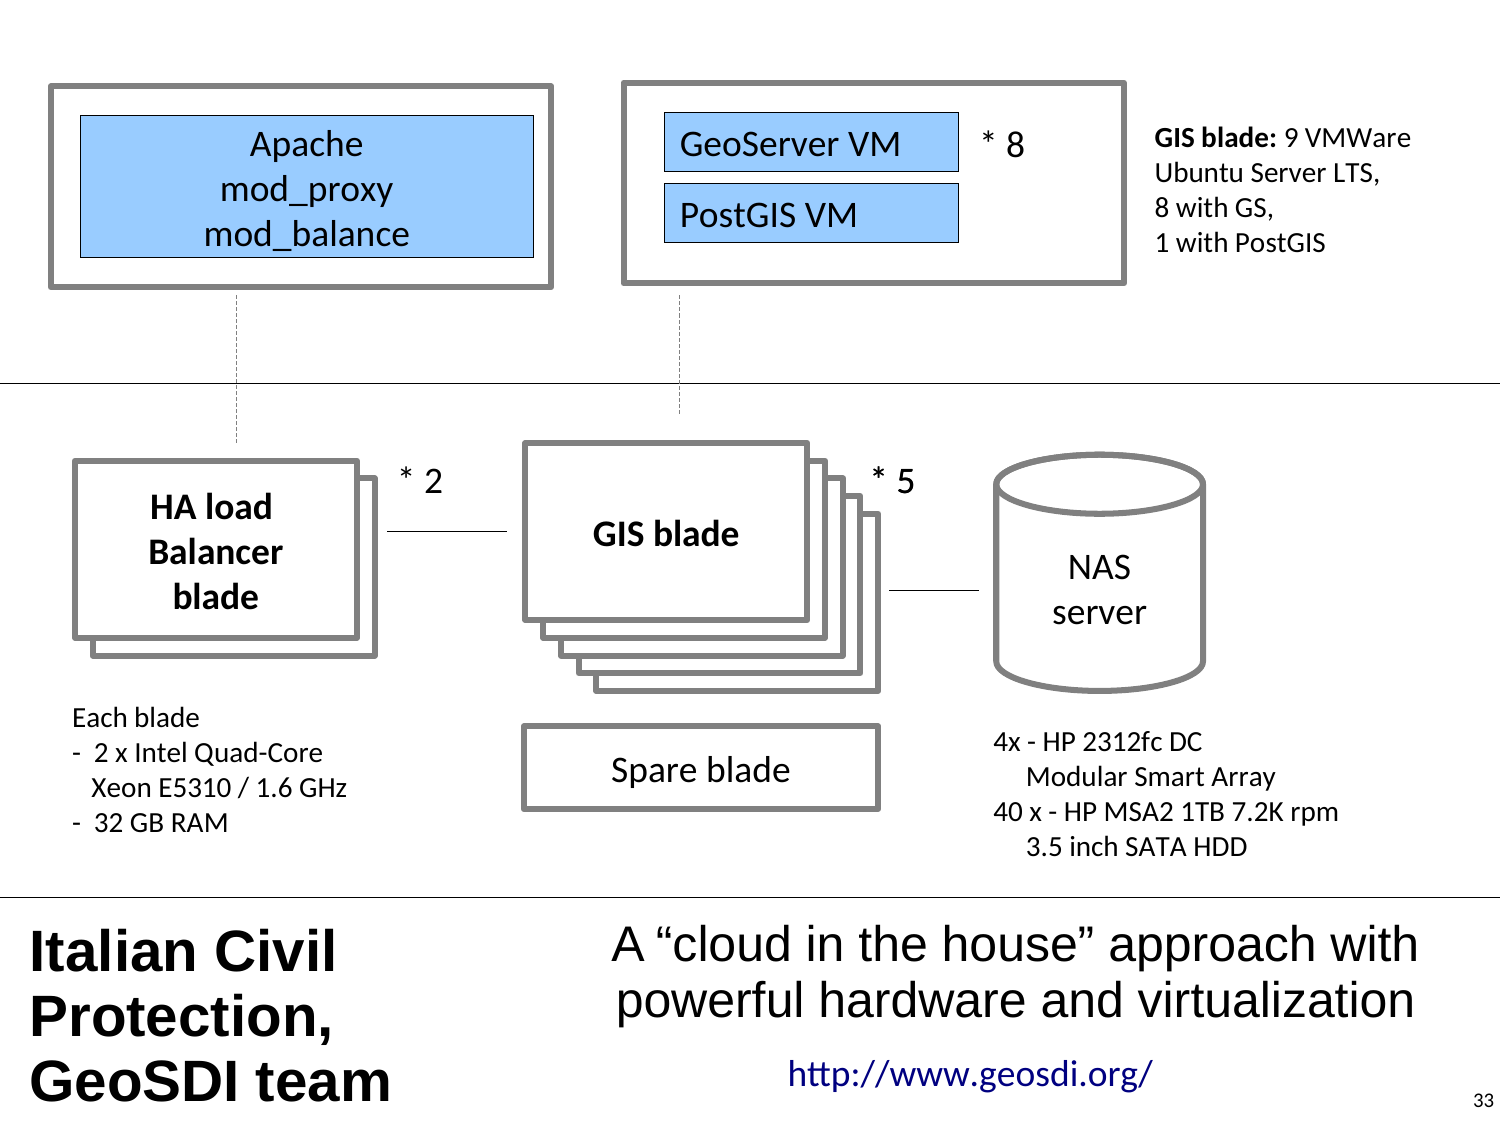

GIS blade: 9 VMWare
Ubuntu Server LTS,
8 with GS,
1 with PostGIS
GeoServer VM
* 8
Apache
mod_proxy
mod_balance
PostGIS VM
GIS blade
* 5
* 2
* 5
NAS
server
HA load
Balancer
blade
Oracle
RAC
Oracle
RAC
Oracle
RAC
Oracle
RAC
Each blade
- 2 x Intel Quad-Core
 Xeon E5310 / 1.6 GHz
- 32 GB RAM
4x - HP 2312fc DC
 Modular Smart Array
40 x - HP MSA2 1TB 7.2K rpm
 3.5 inch SATA HDD
Spare blade
A “cloud in the house” approach with powerful hardware and virtualization
# Italian Civil Protection, GeoSDI team
http://www.geosdi.org/
33